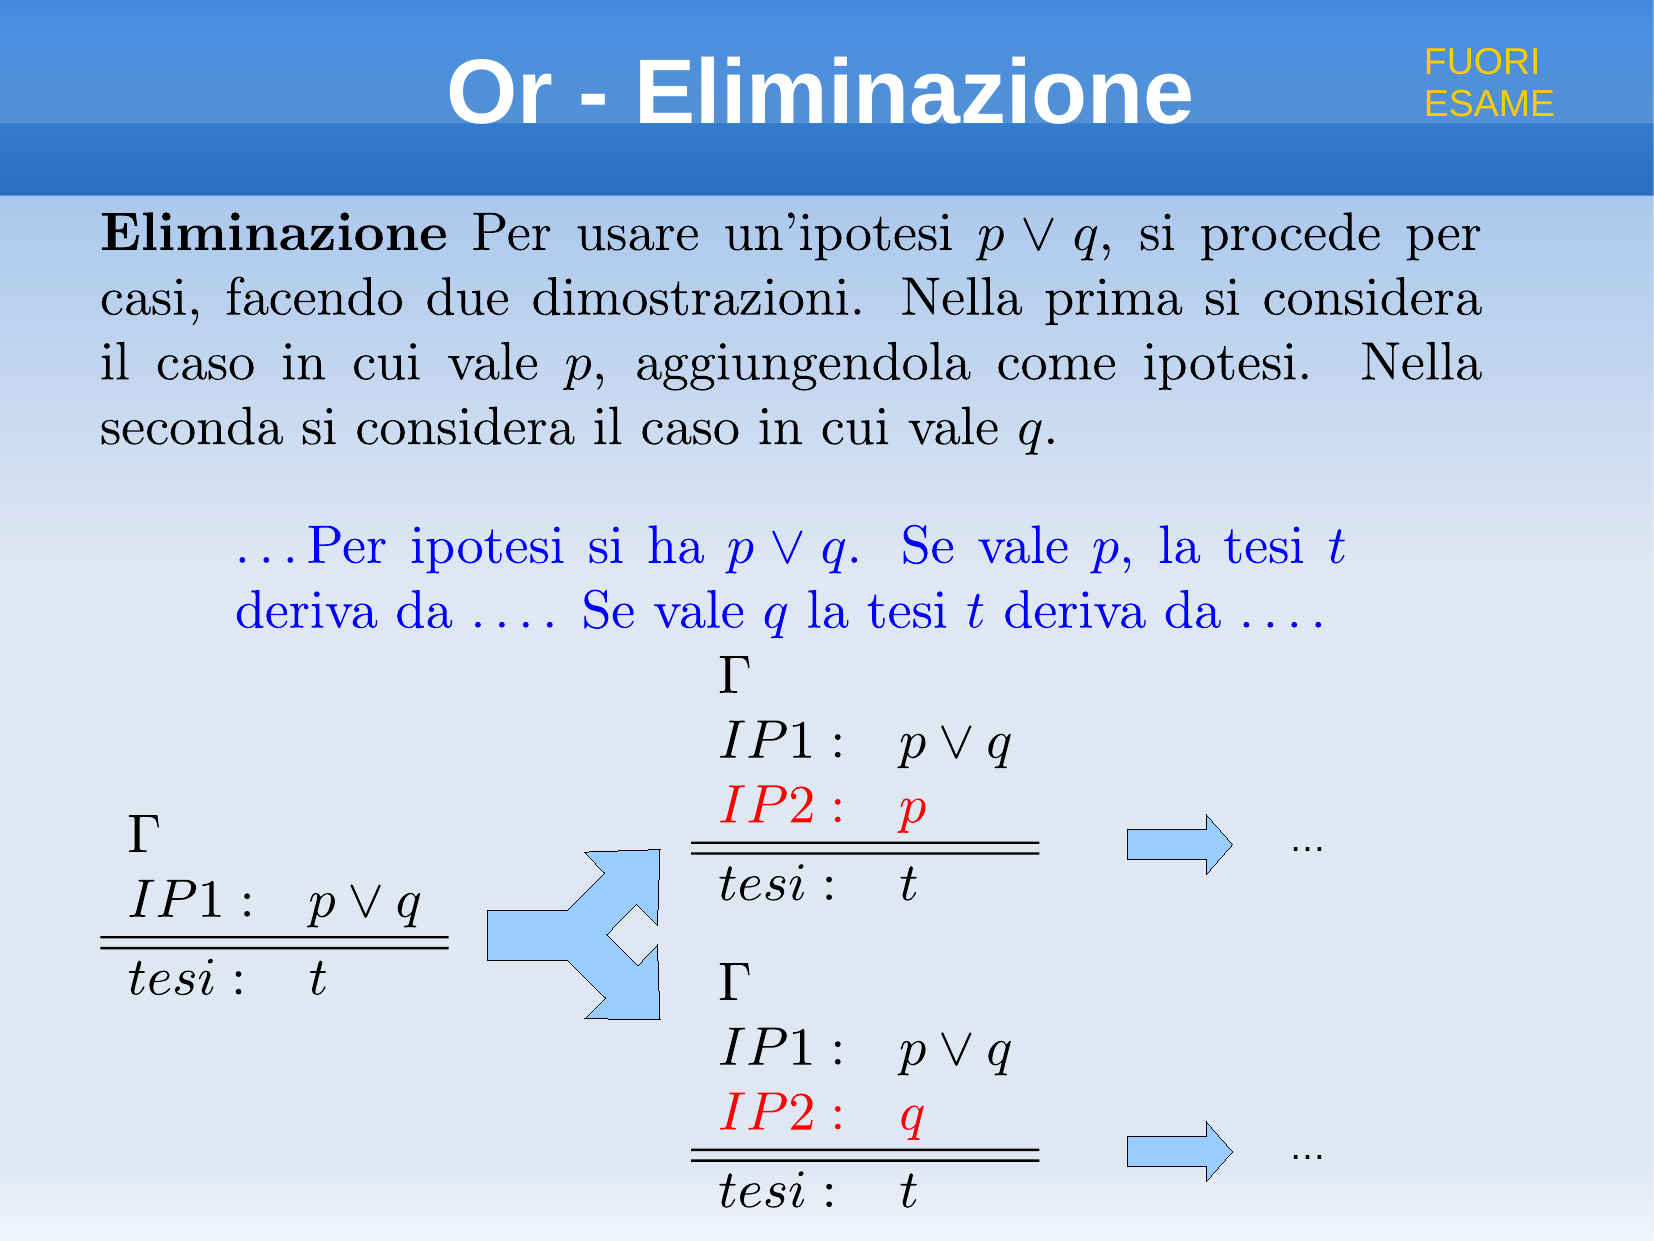

# Or - Eliminazione
FUORI
ESAME
…
…